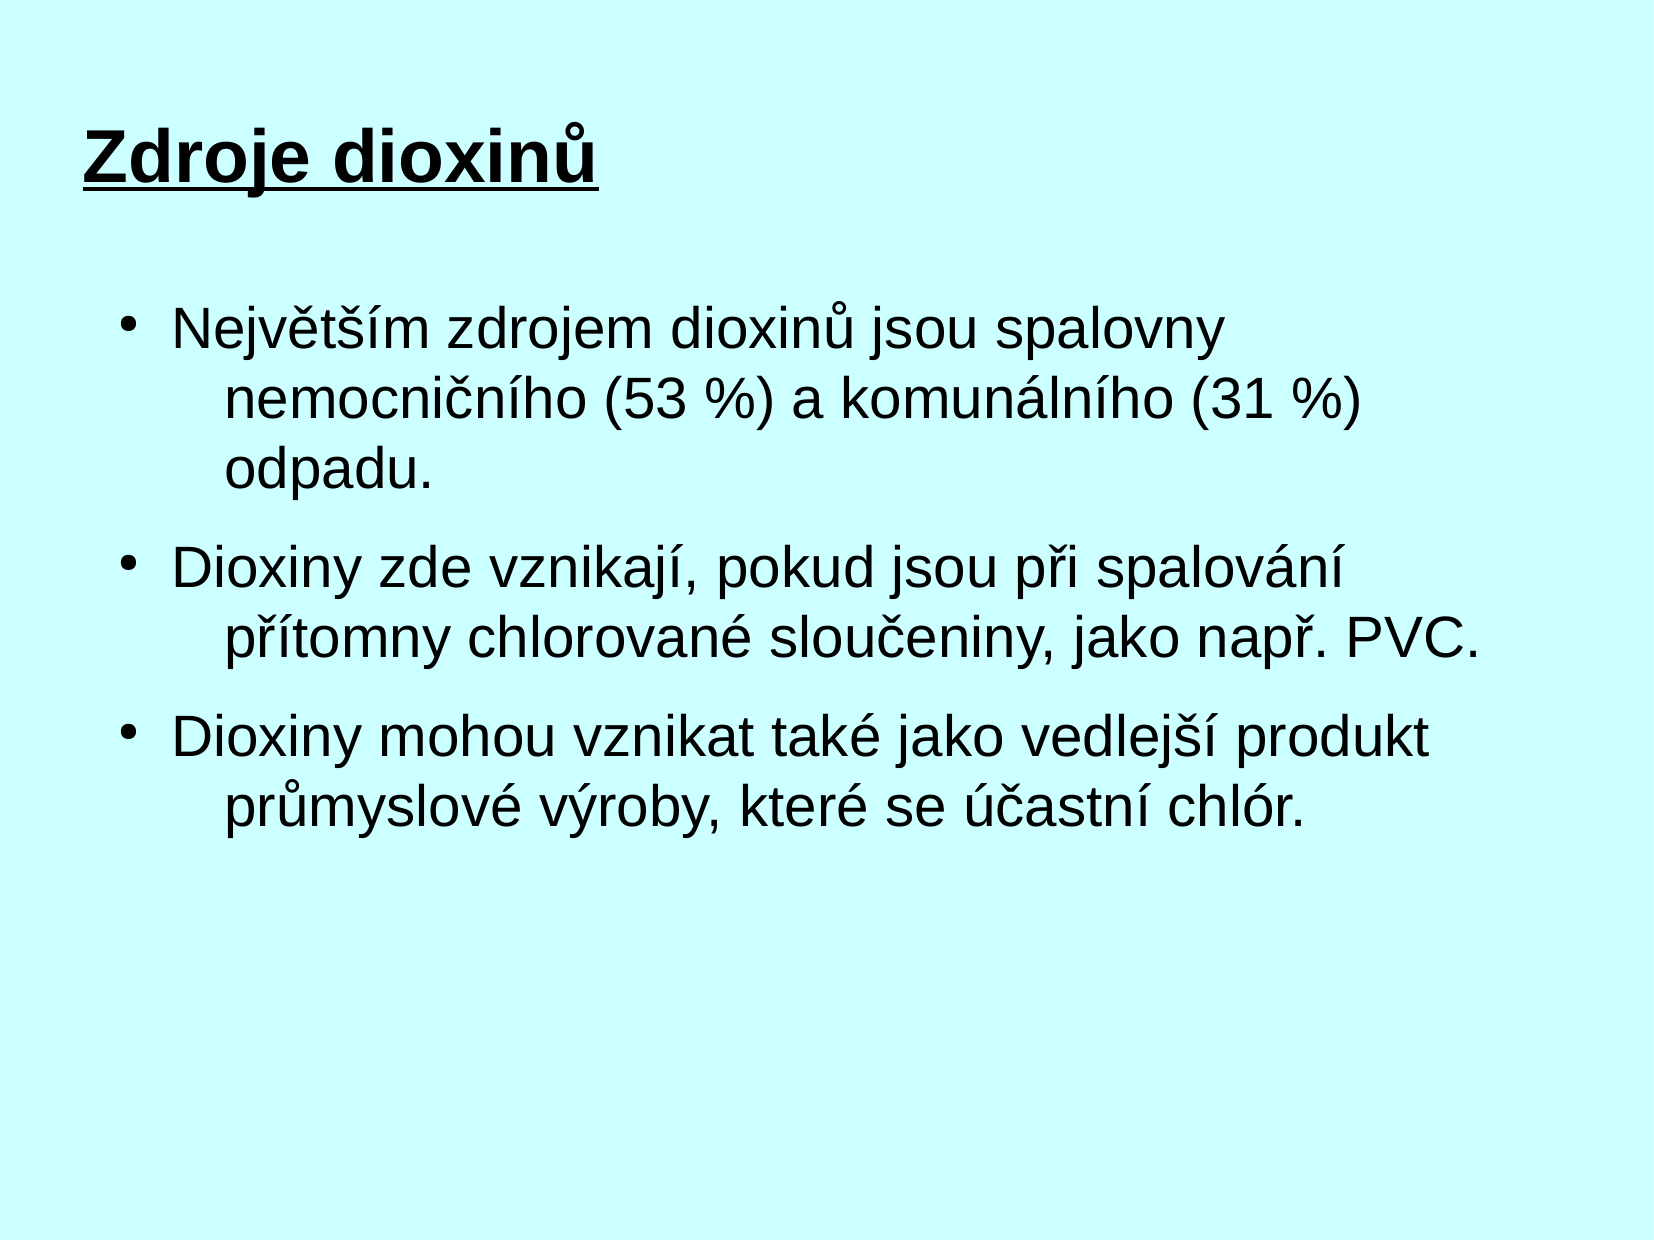

# Zdroje dioxinů
Největším zdrojem dioxinů jsou spalovny nemocničního (53 %) a komunálního (31 %) odpadu.
Dioxiny zde vznikají, pokud jsou při spalování přítomny chlorované sloučeniny, jako např. PVC.
Dioxiny mohou vznikat také jako vedlejší produkt průmyslové výroby, které se účastní chlór.